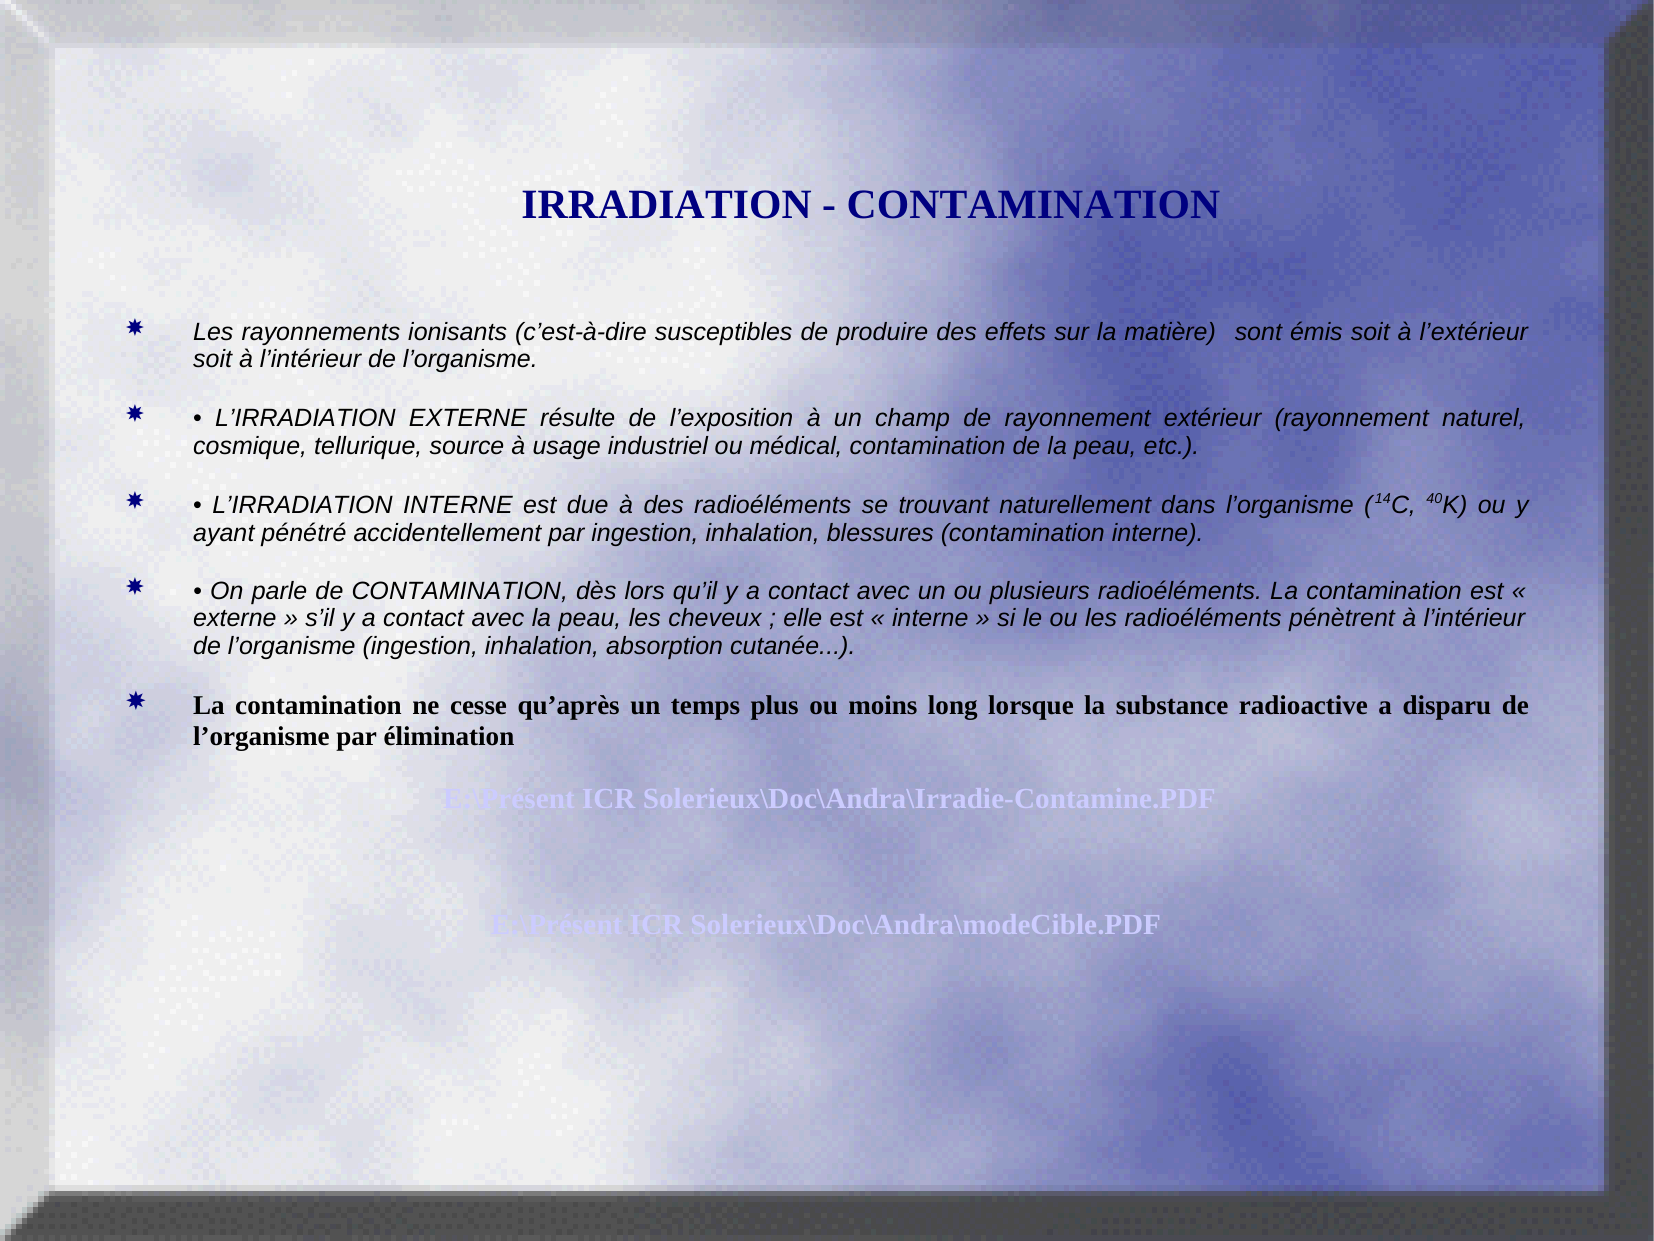

# IRRADIATION - CONTAMINATION
Les rayonnements ionisants (c’est-à-dire susceptibles de produire des effets sur la matière) sont émis soit à l’extérieur soit à l’intérieur de l’organisme.
• L’IRRADIATION EXTERNE résulte de l’exposition à un champ de rayonnement extérieur (rayonnement naturel, cosmique, tellurique, source à usage industriel ou médical, contamination de la peau, etc.).
• L’IRRADIATION INTERNE est due à des radioéléments se trouvant naturellement dans l’organisme (14C, 40K) ou y ayant pénétré accidentellement par ingestion, inhalation, blessures (contamination interne).
• On parle de CONTAMINATION, dès lors qu’il y a contact avec un ou plusieurs radioéléments. La contamination est « externe » s’il y a contact avec la peau, les cheveux ; elle est « interne » si le ou les radioéléments pénètrent à l’intérieur de l’organisme (ingestion, inhalation, absorption cutanée...).
La contamination ne cesse qu’après un temps plus ou moins long lorsque la substance radioactive a disparu de l’organisme par élimination
 E:\Présent ICR Solerieux\Doc\Andra\Irradie-Contamine.PDF
E:\Présent ICR Solerieux\Doc\Andra\modeCible.PDF